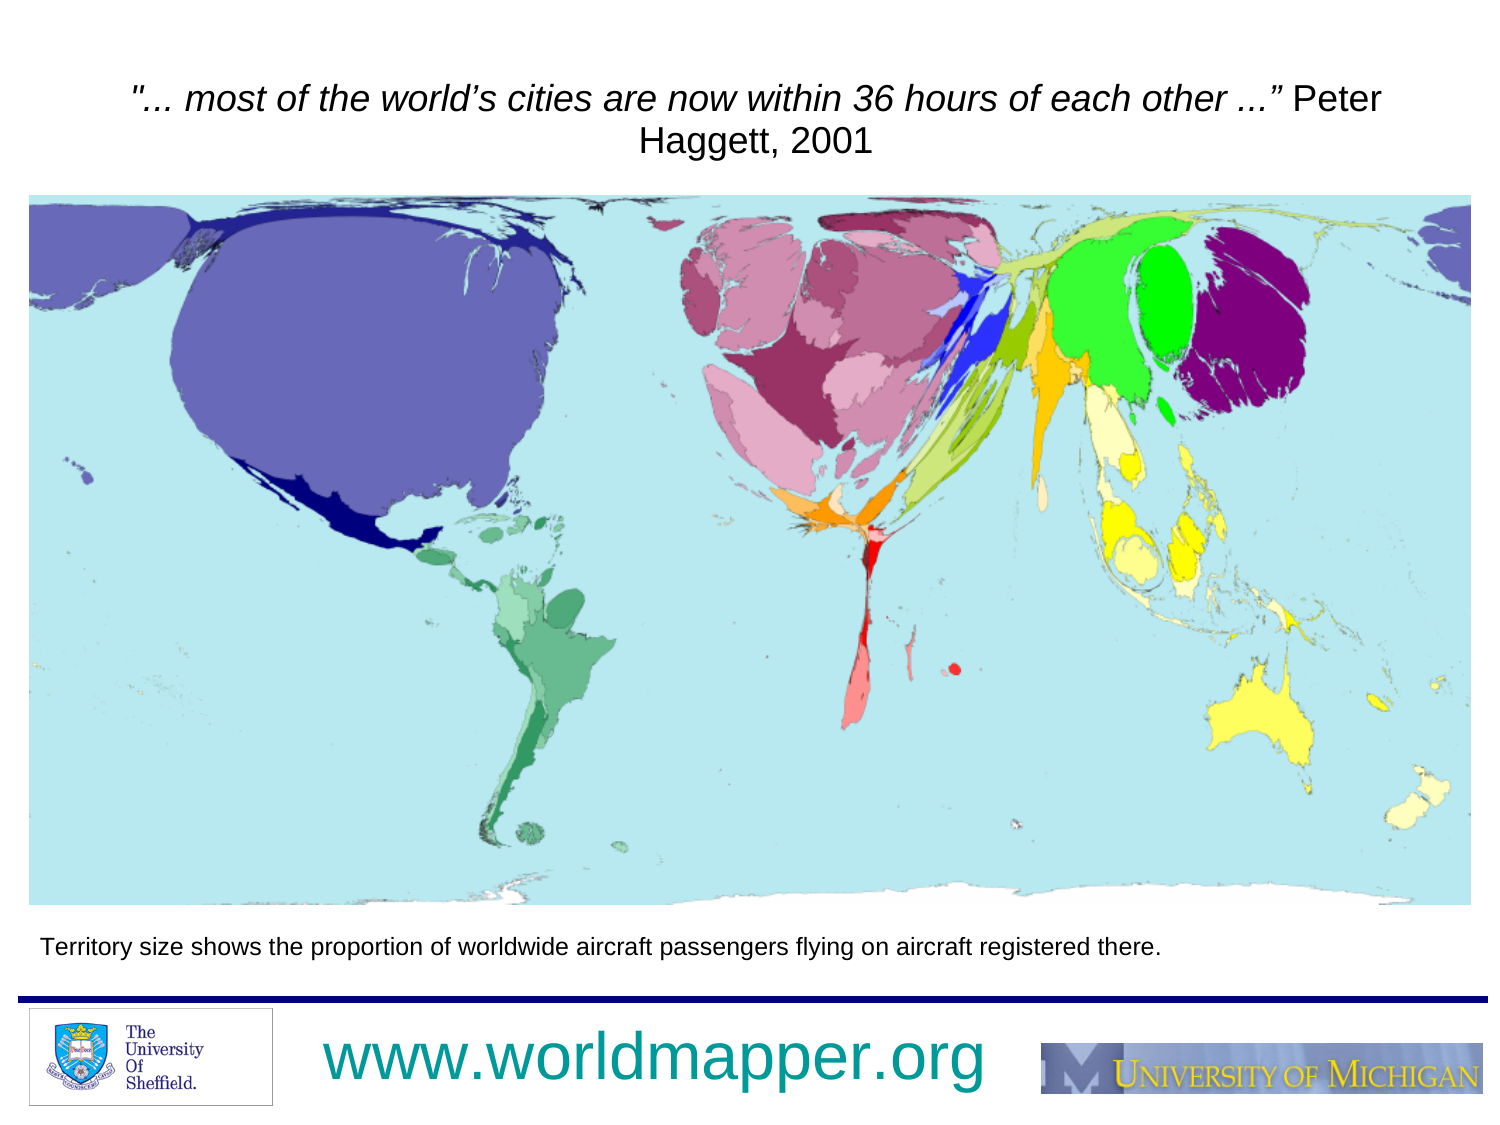

# "... most of the world’s cities are now within 36 hours of each other ...” Peter Haggett, 2001
Territory size shows the proportion of worldwide aircraft passengers flying on aircraft registered there.